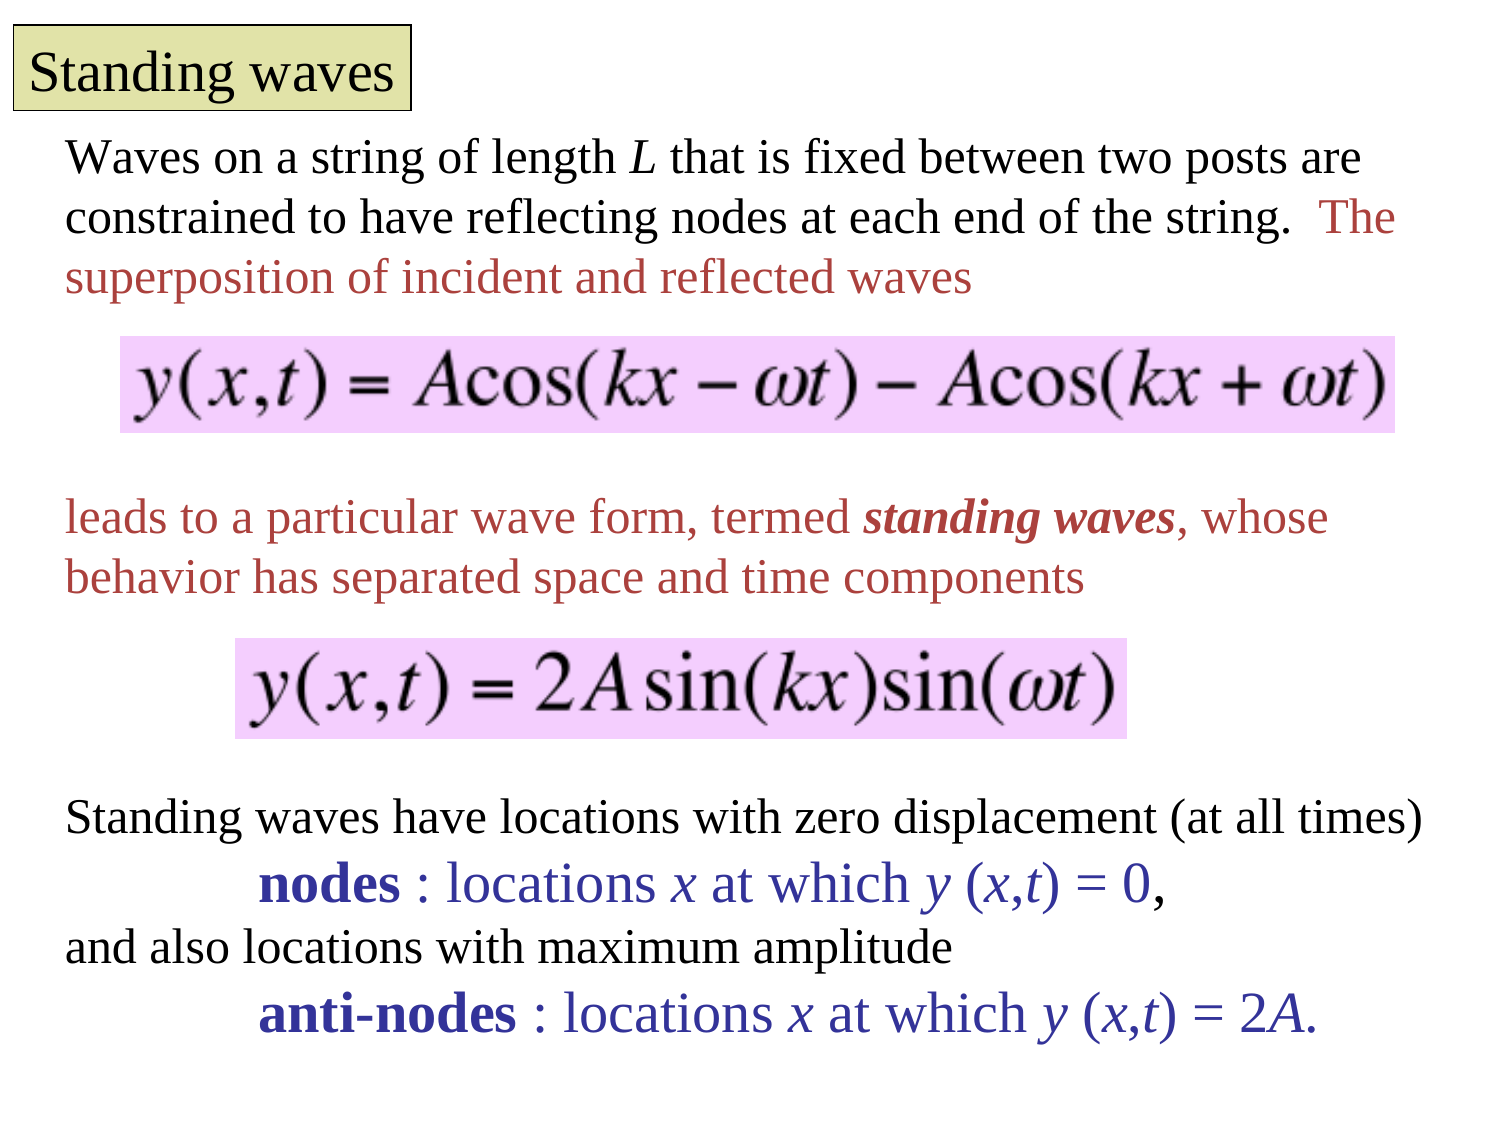

Standing waves
Waves on a string of length L that is fixed between two posts are constrained to have reflecting nodes at each end of the string. The superposition of incident and reflected waves
leads to a particular wave form, termed standing waves, whose behavior has separated space and time components
Standing waves have locations with zero displacement (at all times)
	 nodes : locations x at which y (x,t) = 0,
and also locations with maximum amplitude
	 anti-nodes : locations x at which y (x,t) = 2A.